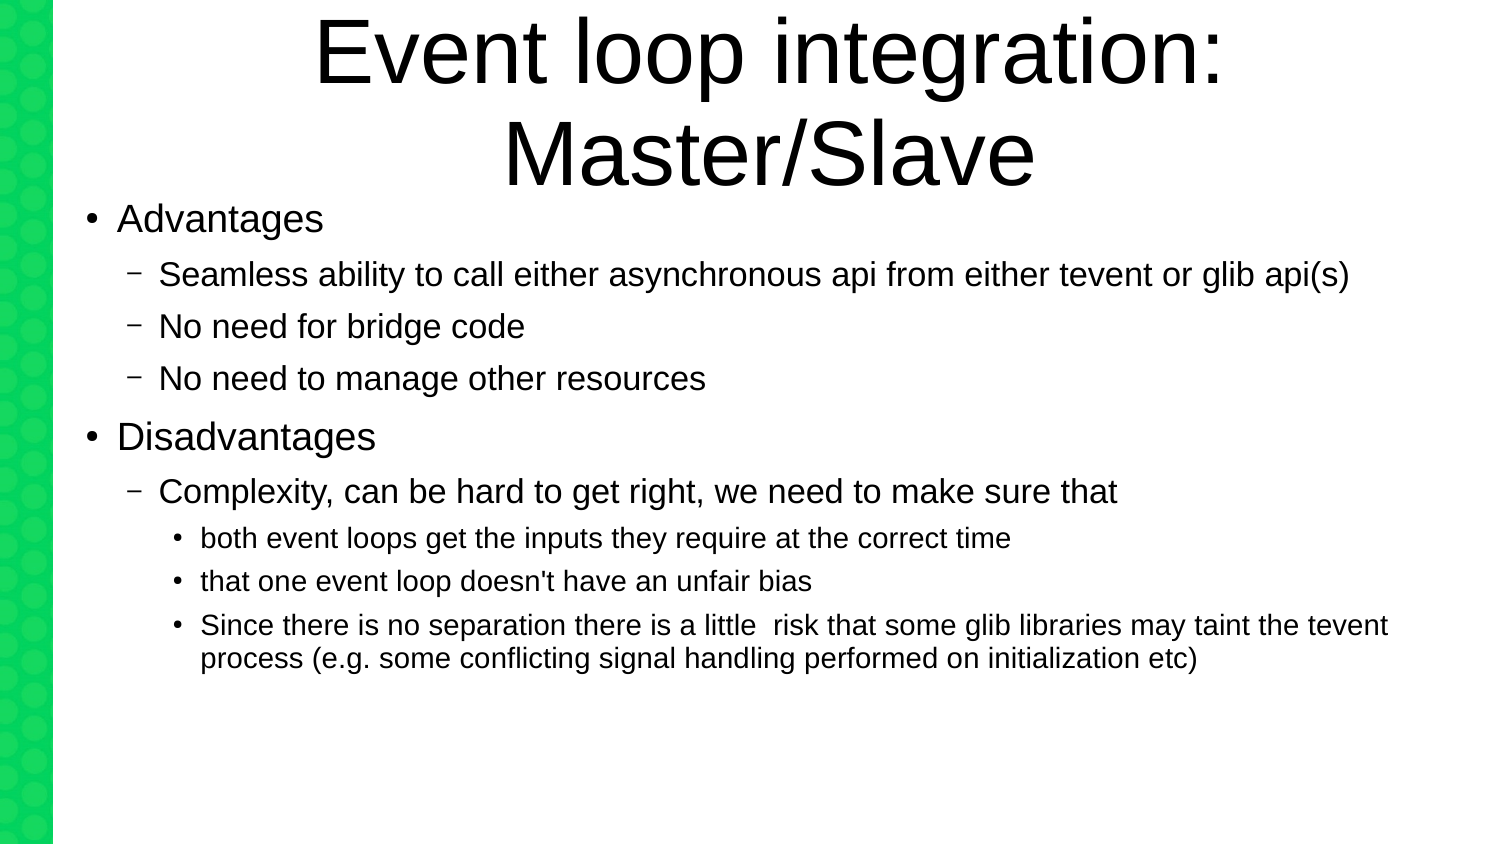

# Event loop integration: Master/Slave
Advantages
Seamless ability to call either asynchronous api from either tevent or glib api(s)
No need for bridge code
No need to manage other resources
Disadvantages
Complexity, can be hard to get right, we need to make sure that
both event loops get the inputs they require at the correct time
that one event loop doesn't have an unfair bias
Since there is no separation there is a little risk that some glib libraries may taint the tevent process (e.g. some conflicting signal handling performed on initialization etc)